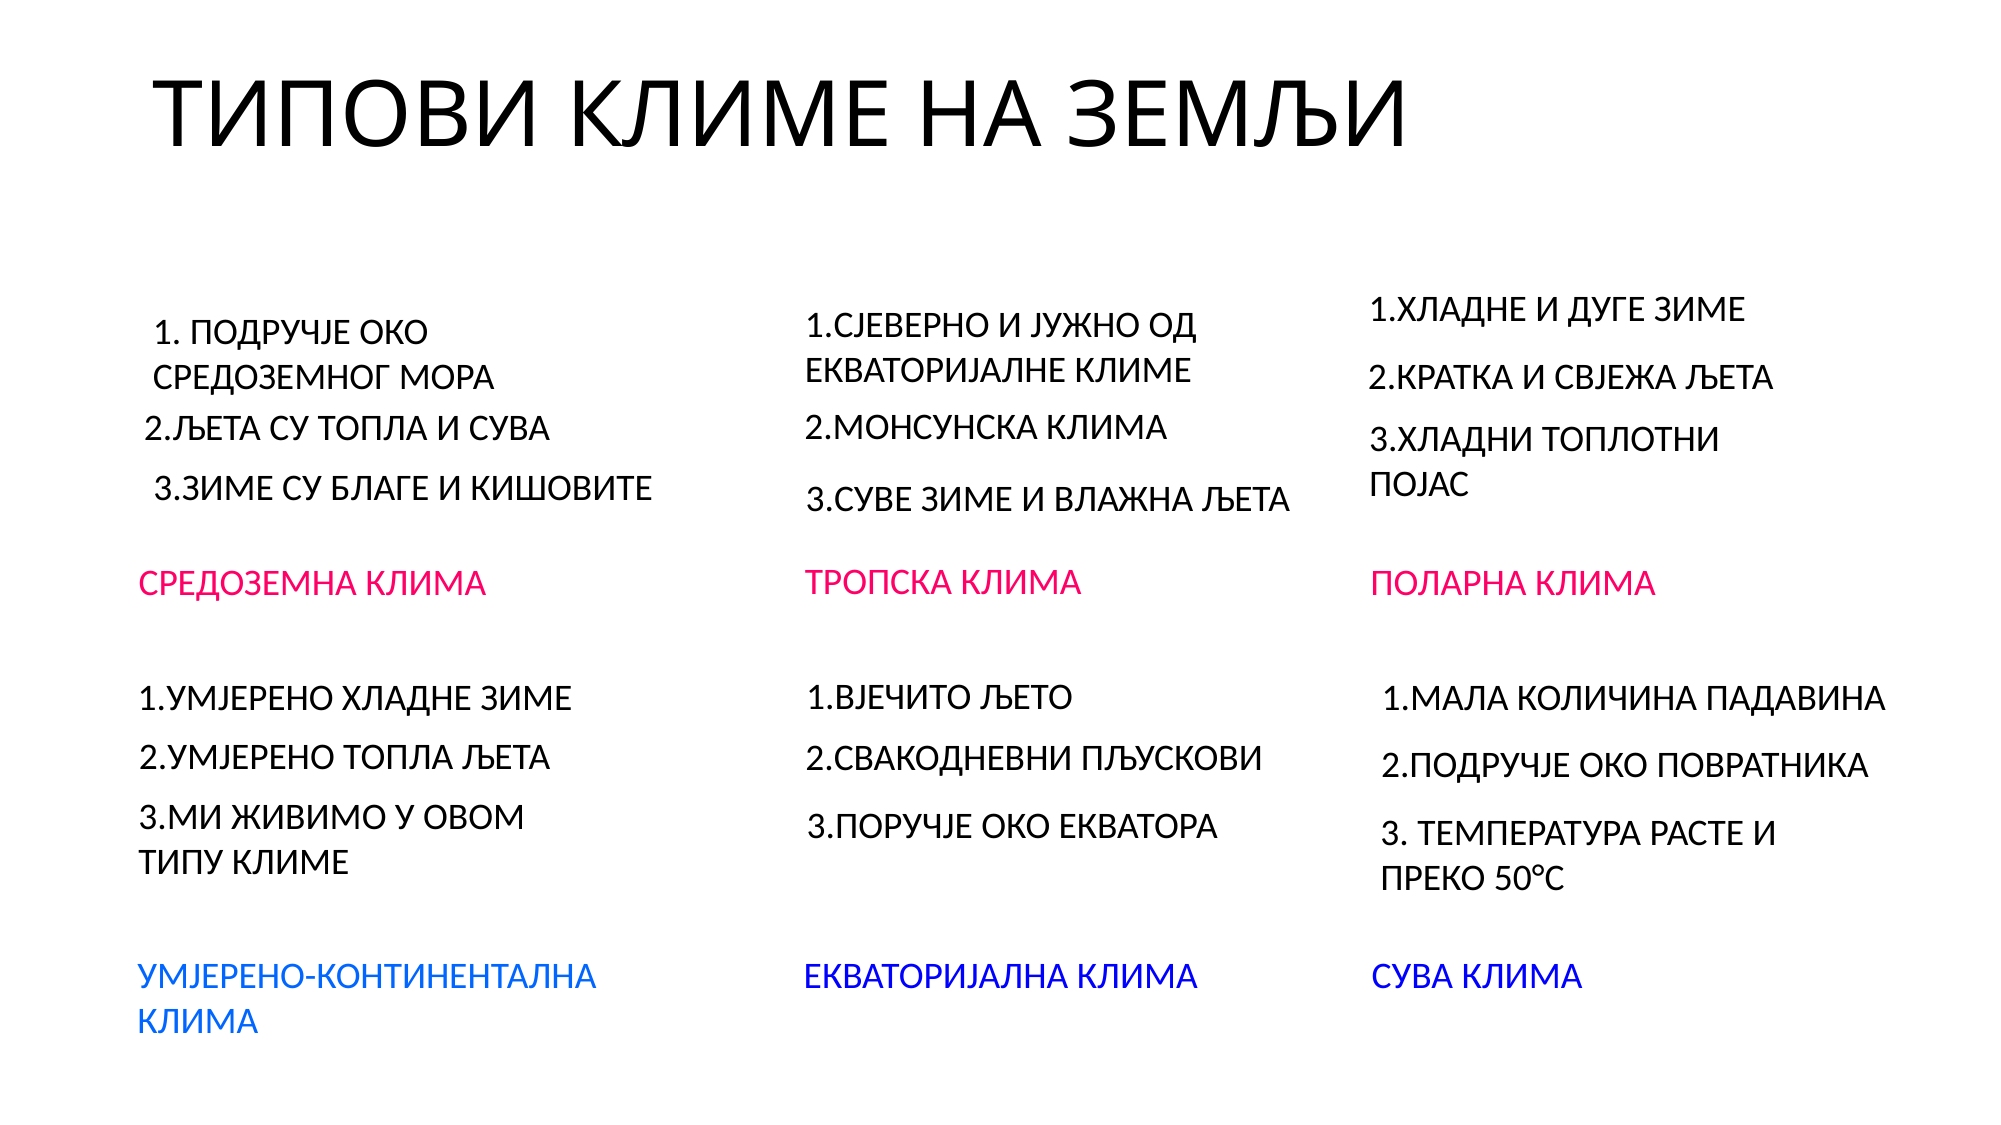

# ТИПОВИ КЛИМЕ НА ЗЕМЉИ
1.ХЛАДНЕ И ДУГЕ ЗИМЕ
1.СЈЕВЕРНО И ЈУЖНО ОД ЕКВАТОРИЈАЛНЕ КЛИМЕ
1. ПОДРУЧЈЕ ОКО СРЕДОЗЕМНОГ МОРА
2.КРАТКА И СВЈЕЖА ЉЕТА
2.МОНСУНСКА КЛИМА
2.ЉЕТА СУ ТОПЛА И СУВА
3.ХЛАДНИ ТОПЛОТНИ ПОЈАС
3.ЗИМЕ СУ БЛАГЕ И КИШОВИТЕ
3.СУВЕ ЗИМЕ И ВЛАЖНА ЉЕТА
ТРОПСКА КЛИМА
СРЕДОЗЕМНА КЛИМА
ПОЛАРНА КЛИМА
1.ВЈЕЧИТО ЉЕТО
1.УМЈЕРЕНО ХЛАДНЕ ЗИМЕ
1.МАЛА КОЛИЧИНА ПАДАВИНА
2.УМЈЕРЕНО ТОПЛА ЉЕТА
2.СВАКОДНЕВНИ ПЉУСКОВИ
2.ПОДРУЧЈЕ ОКО ПОВРАТНИКА
3.МИ ЖИВИМО У ОВОМ ТИПУ КЛИМЕ
3.ПОРУЧЈЕ ОКО ЕКВАТОРА
3. ТЕМПЕРАТУРА РАСТЕ И ПРЕКО 50°С
УМЈЕРЕНО-КОНТИНЕНТАЛНА
КЛИМА
СУВА КЛИМА
ЕКВАТОРИЈАЛНА КЛИМА